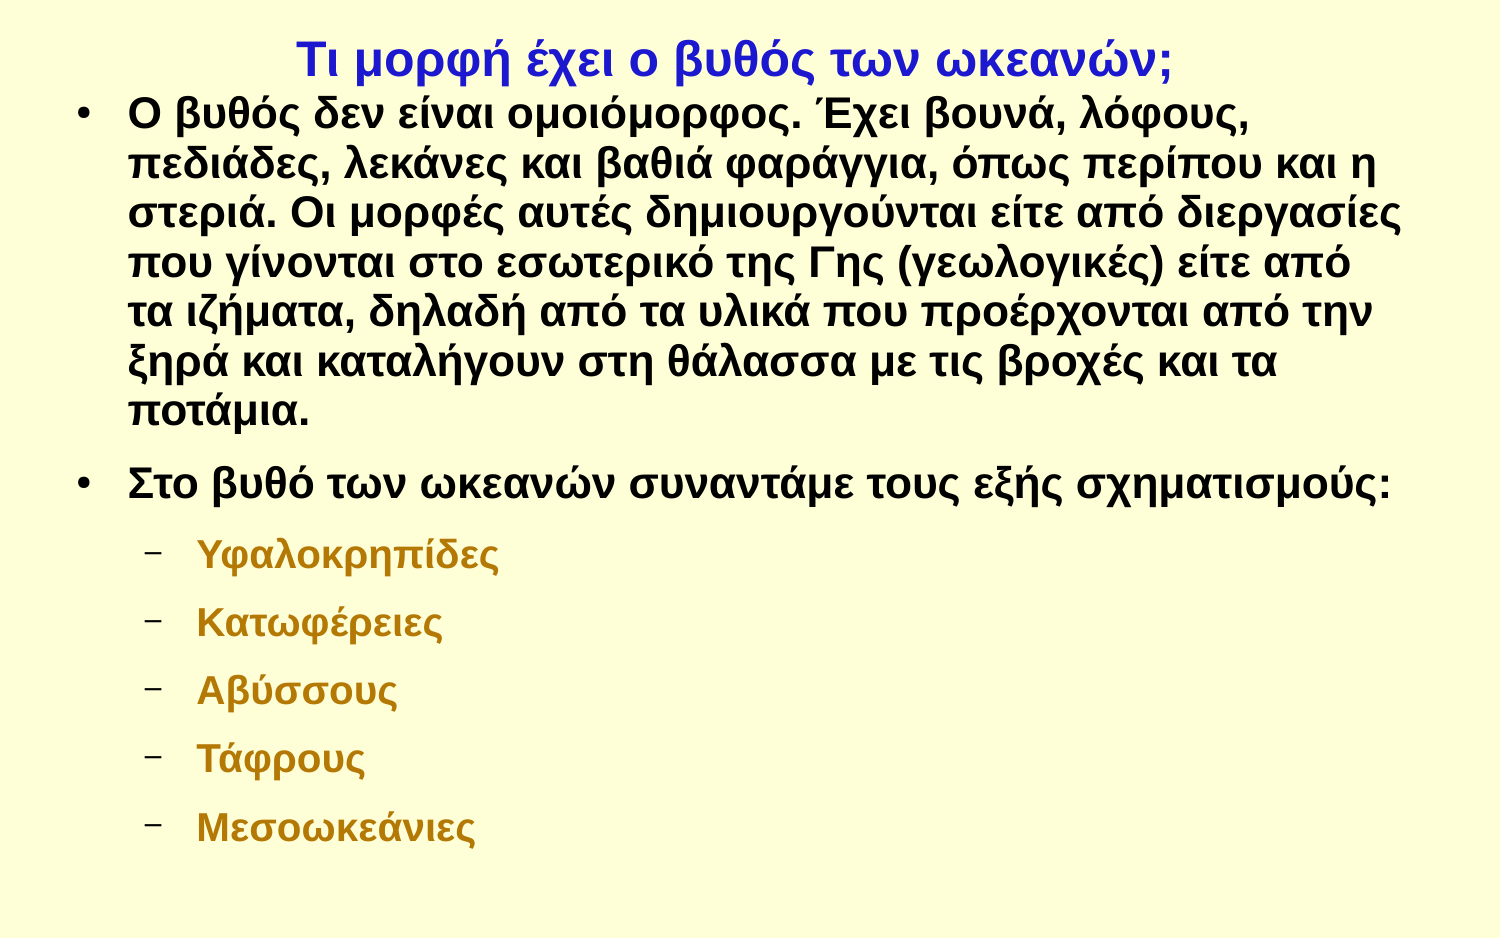

# Τι μορφή έχει ο βυθός των ωκεανών;
Ο βυθός δεν είναι ομοιόμορφος. Έχει βουνά, λόφους, πεδιάδες, λεκάνες και βαθιά φαράγγια, όπως περίπου και η στεριά. Οι μορφές αυτές δημιουργούνται είτε από διεργασίες που γίνονται στο εσωτερικό της Γης (γεωλογικές) είτε από τα ιζήματα, δηλαδή από τα υλικά που προέρχονται από την ξηρά και καταλήγουν στη θάλασσα με τις βροχές και τα ποτάμια.
Στο βυθό των ωκεανών συναντάμε τους εξής σχηματισμούς:
Υφαλοκρηπίδες
Κατωφέρειες
Αβύσσους
Τάφρους
Μεσοωκεάνιες